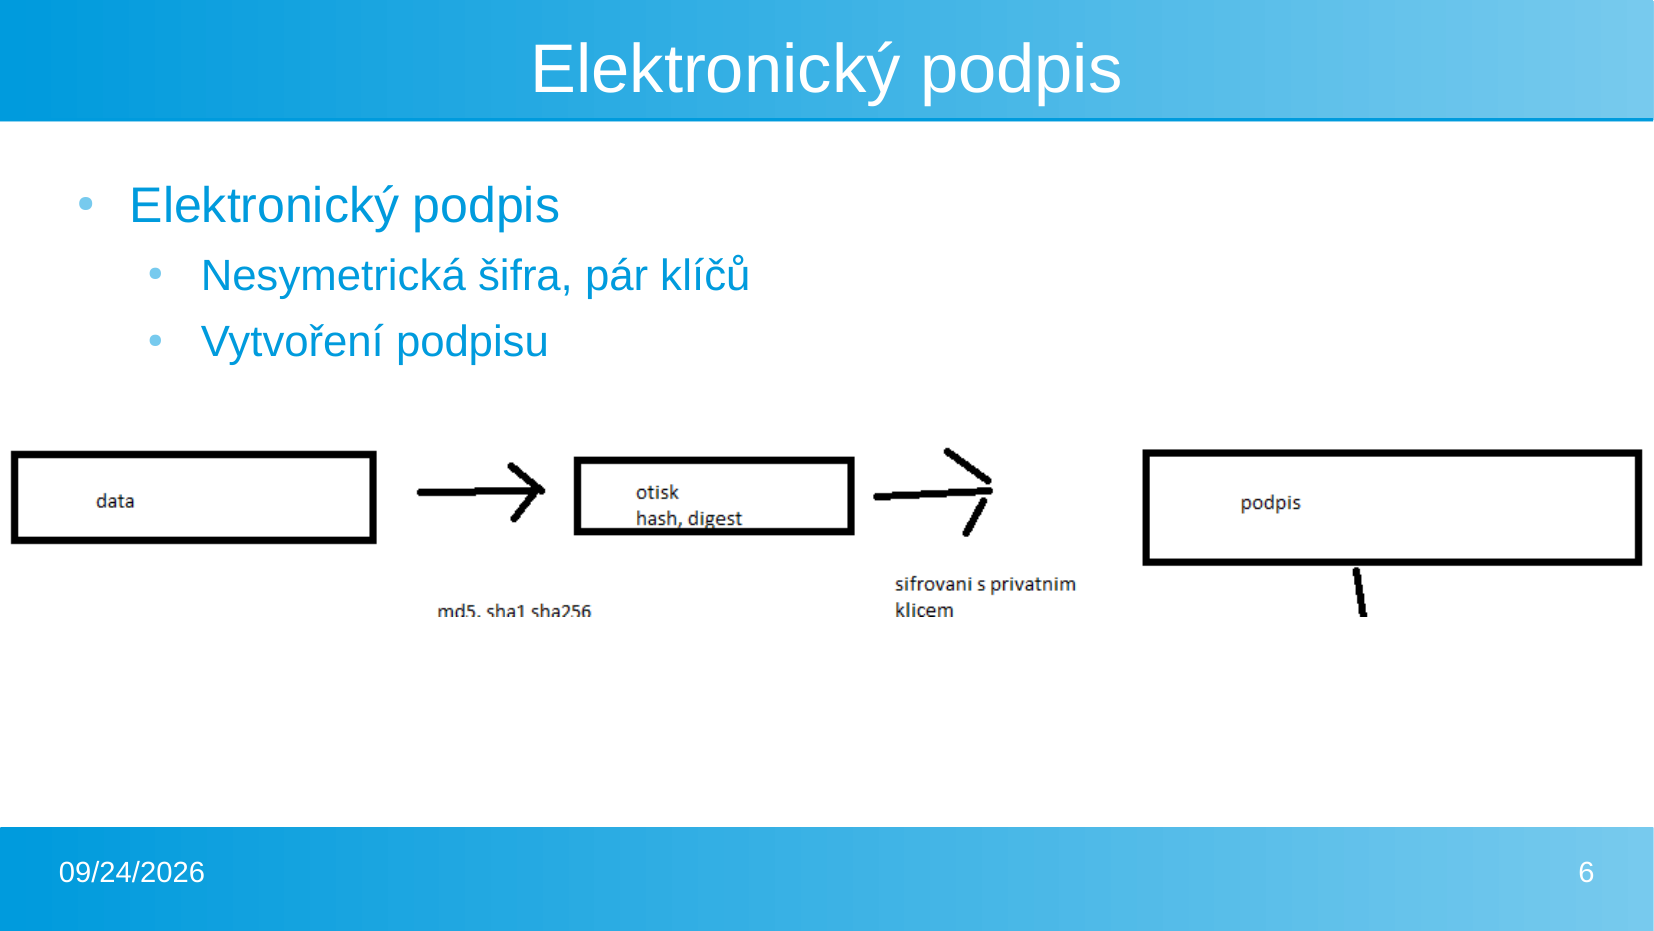

# Elektronický podpis
Elektronický podpis
Nesymetrická šifra, pár klíčů
Vytvoření podpisu
6